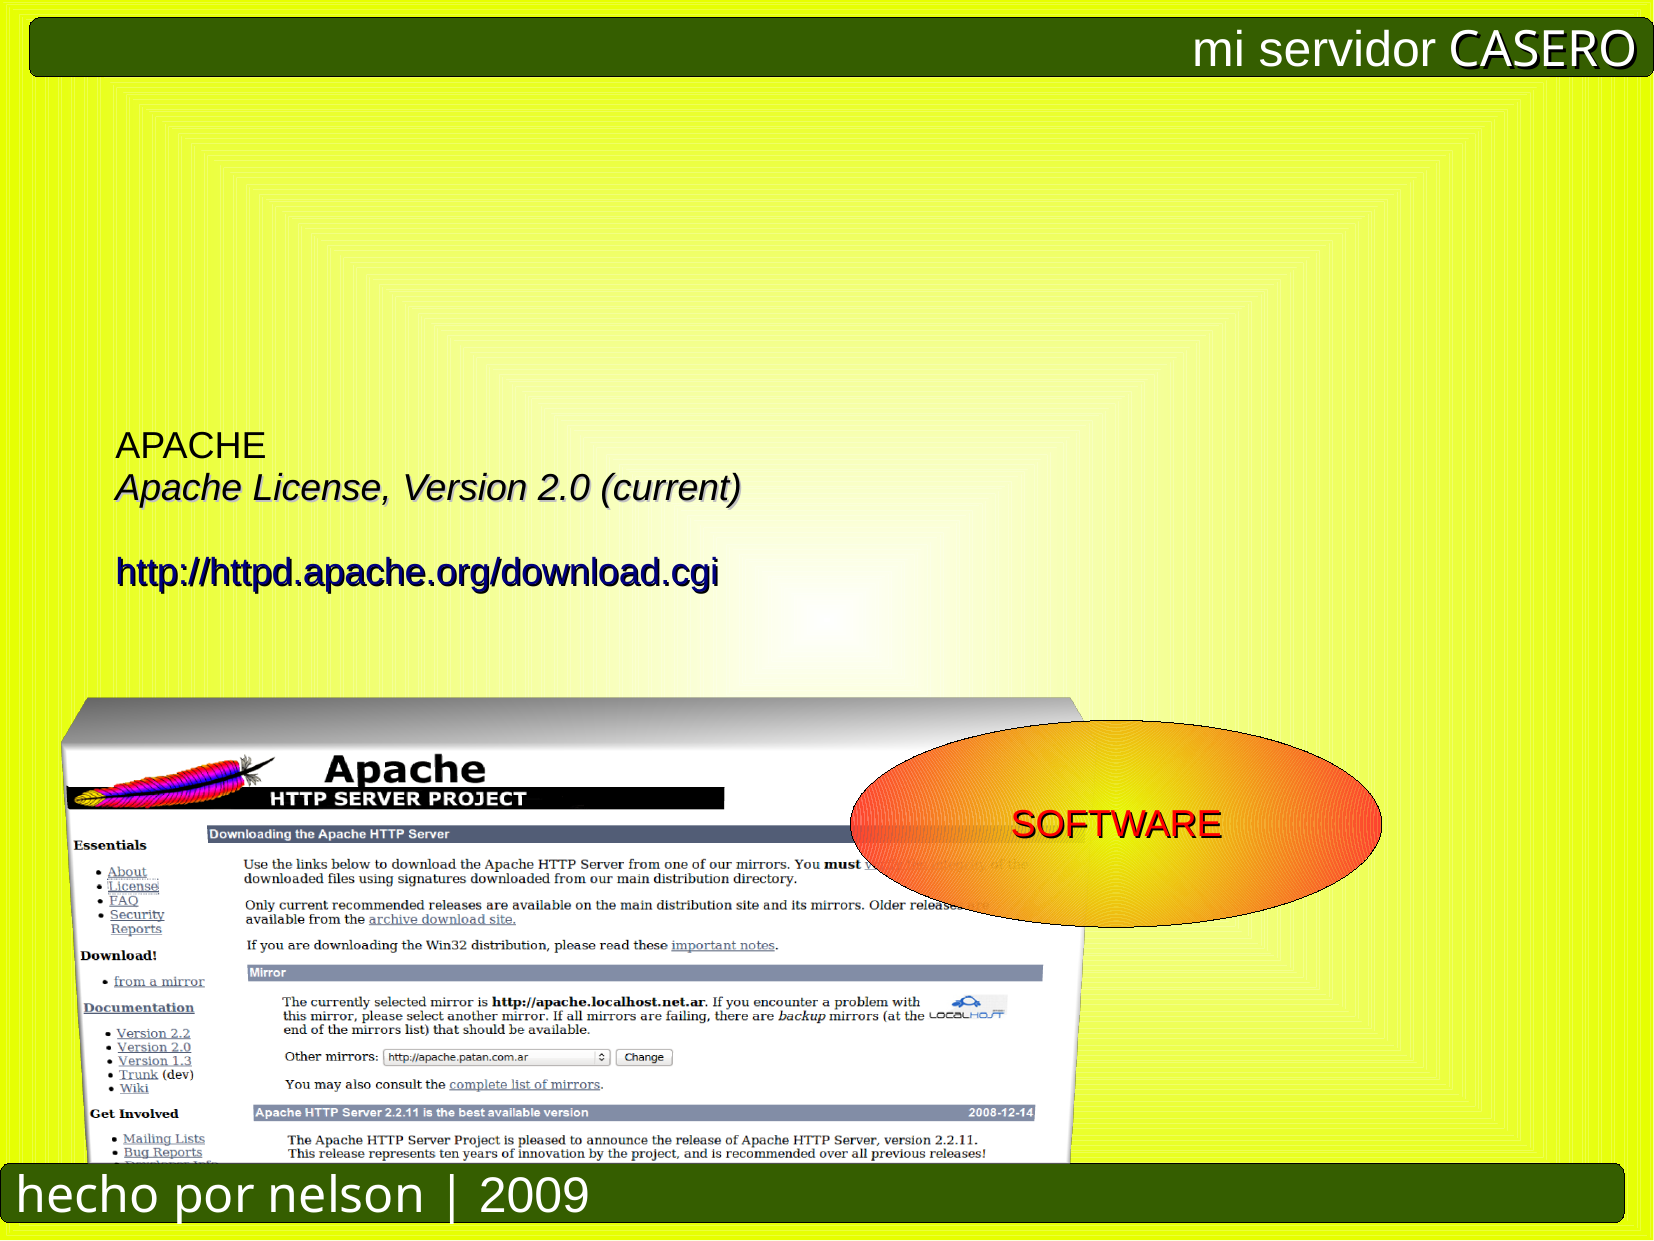

APACHE
Apache License, Version 2.0 (current)
http://httpd.apache.org/download.cgi
SOFTWARE